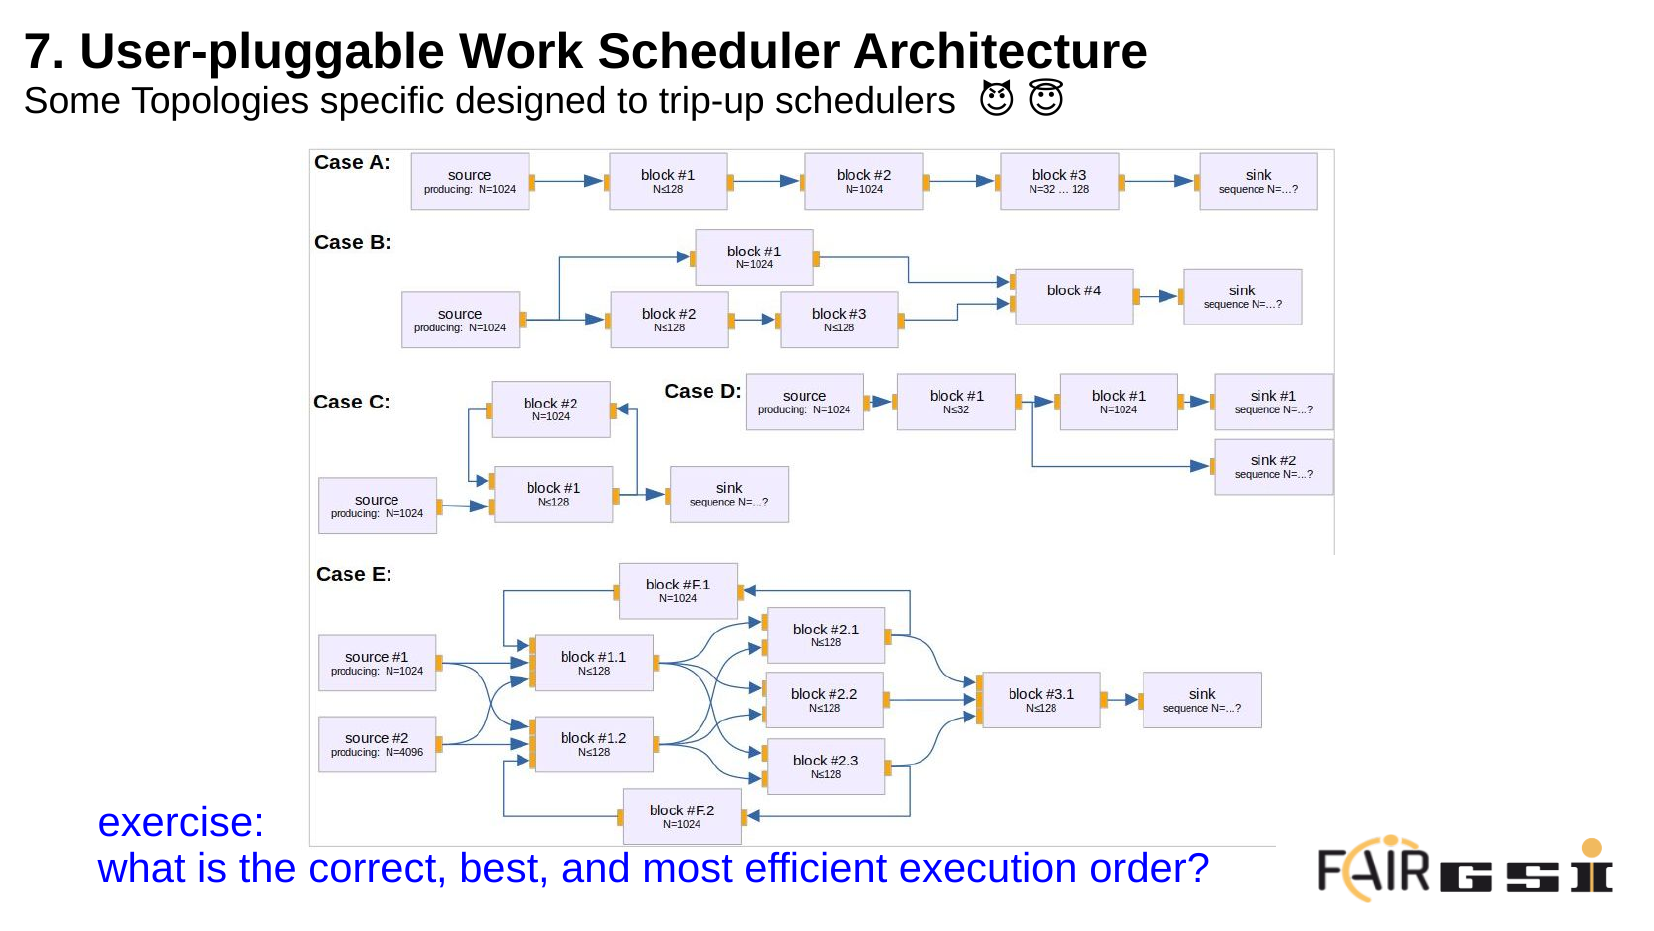

# 7. User-pluggable Work Scheduler Architecture Some Topologies specific designed to trip-up schedulers 😈 😇
exercise:
what is the correct, best, and most efficient execution order?